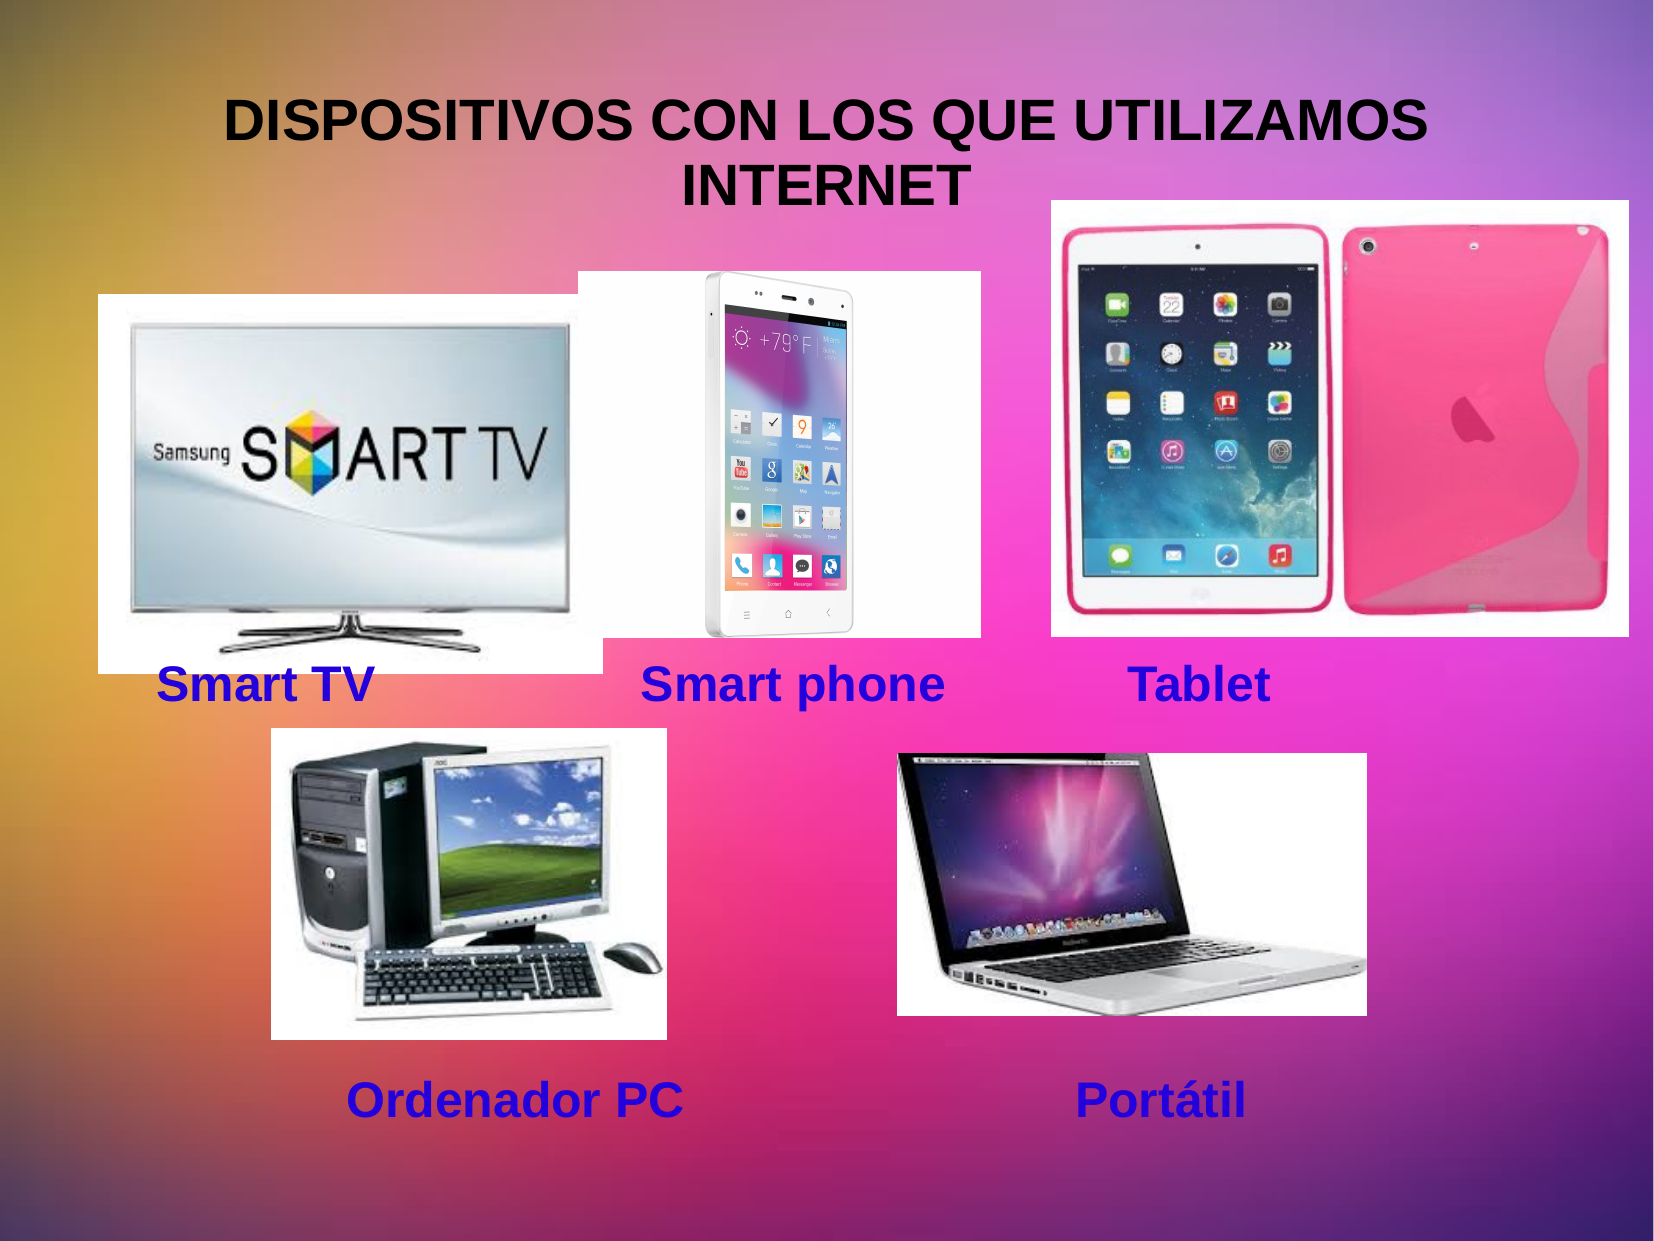

# DISPOSITIVOS CON LOS QUE UTILIZAMOS INTERNET
Smart TV Smart phone Tablet
Ordenador PC Portátil